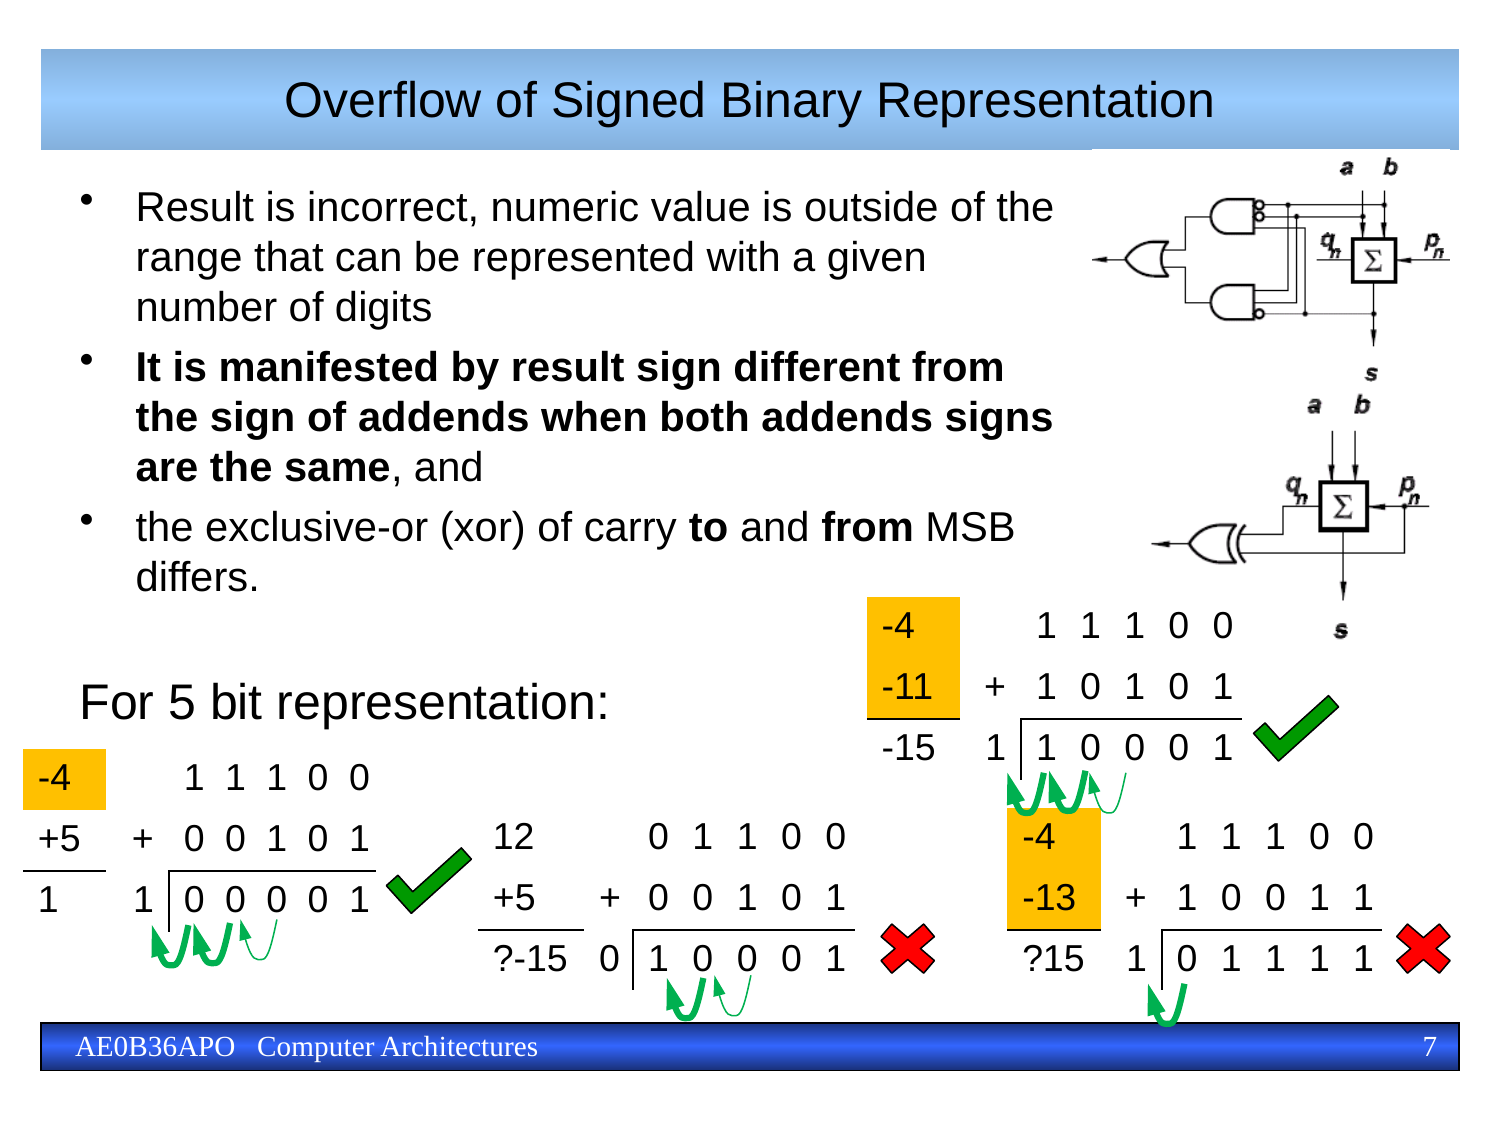

# Overflow of Signed Binary Representation
Result is incorrect, numeric value is outside of the range that can be represented with a given number of digits
It is manifested by result sign different from the sign of addends when both addends signs are the same, and
the exclusive-or (xor) of carry to and from MSB differs.
For 5 bit representation:
| -4 | | 1 | 1 | 1 | 0 | 0 |
| --- | --- | --- | --- | --- | --- | --- |
| -11 | + | 1 | 0 | 1 | 0 | 1 |
| -15 | 1 | 1 | 0 | 0 | 0 | 1 |
| -4 | | 1 | 1 | 1 | 0 | 0 |
| --- | --- | --- | --- | --- | --- | --- |
| +5 | + | 0 | 0 | 1 | 0 | 1 |
| 1 | 1 | 0 | 0 | 0 | 0 | 1 |
| 12 | | 0 | 1 | 1 | 0 | 0 |
| --- | --- | --- | --- | --- | --- | --- |
| +5 | + | 0 | 0 | 1 | 0 | 1 |
| ?-15 | 0 | 1 | 0 | 0 | 0 | 1 |
| -4 | | 1 | 1 | 1 | 0 | 0 |
| --- | --- | --- | --- | --- | --- | --- |
| -13 | + | 1 | 0 | 0 | 1 | 1 |
| ?15 | 1 | 0 | 1 | 1 | 1 | 1 |
AE0B36APO Computer Architectures
7